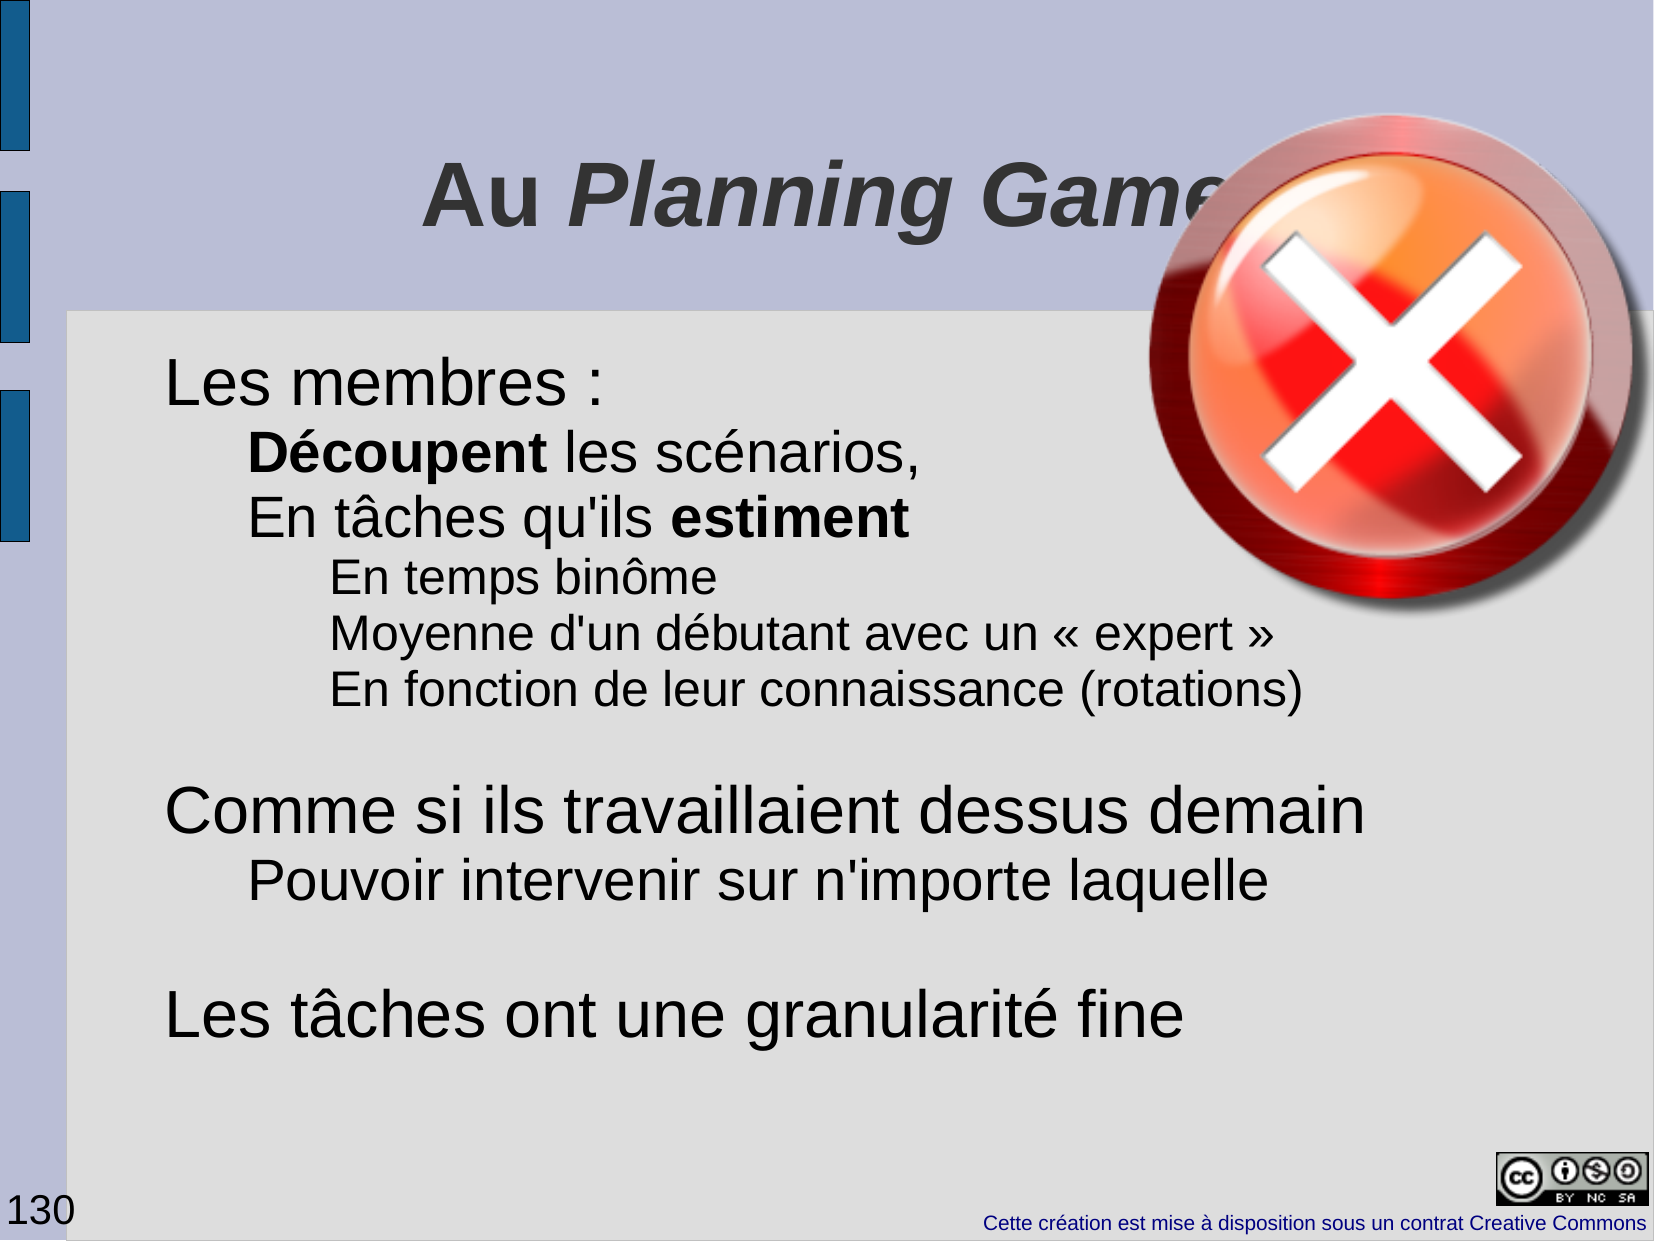

# Au Planning Game
Les membres :
Découpent les scénarios,
En tâches qu'ils estiment
En temps binôme
Moyenne d'un débutant avec un « expert »
En fonction de leur connaissance (rotations)
Comme si ils travaillaient dessus demain
Pouvoir intervenir sur n'importe laquelle
Les tâches ont une granularité fine